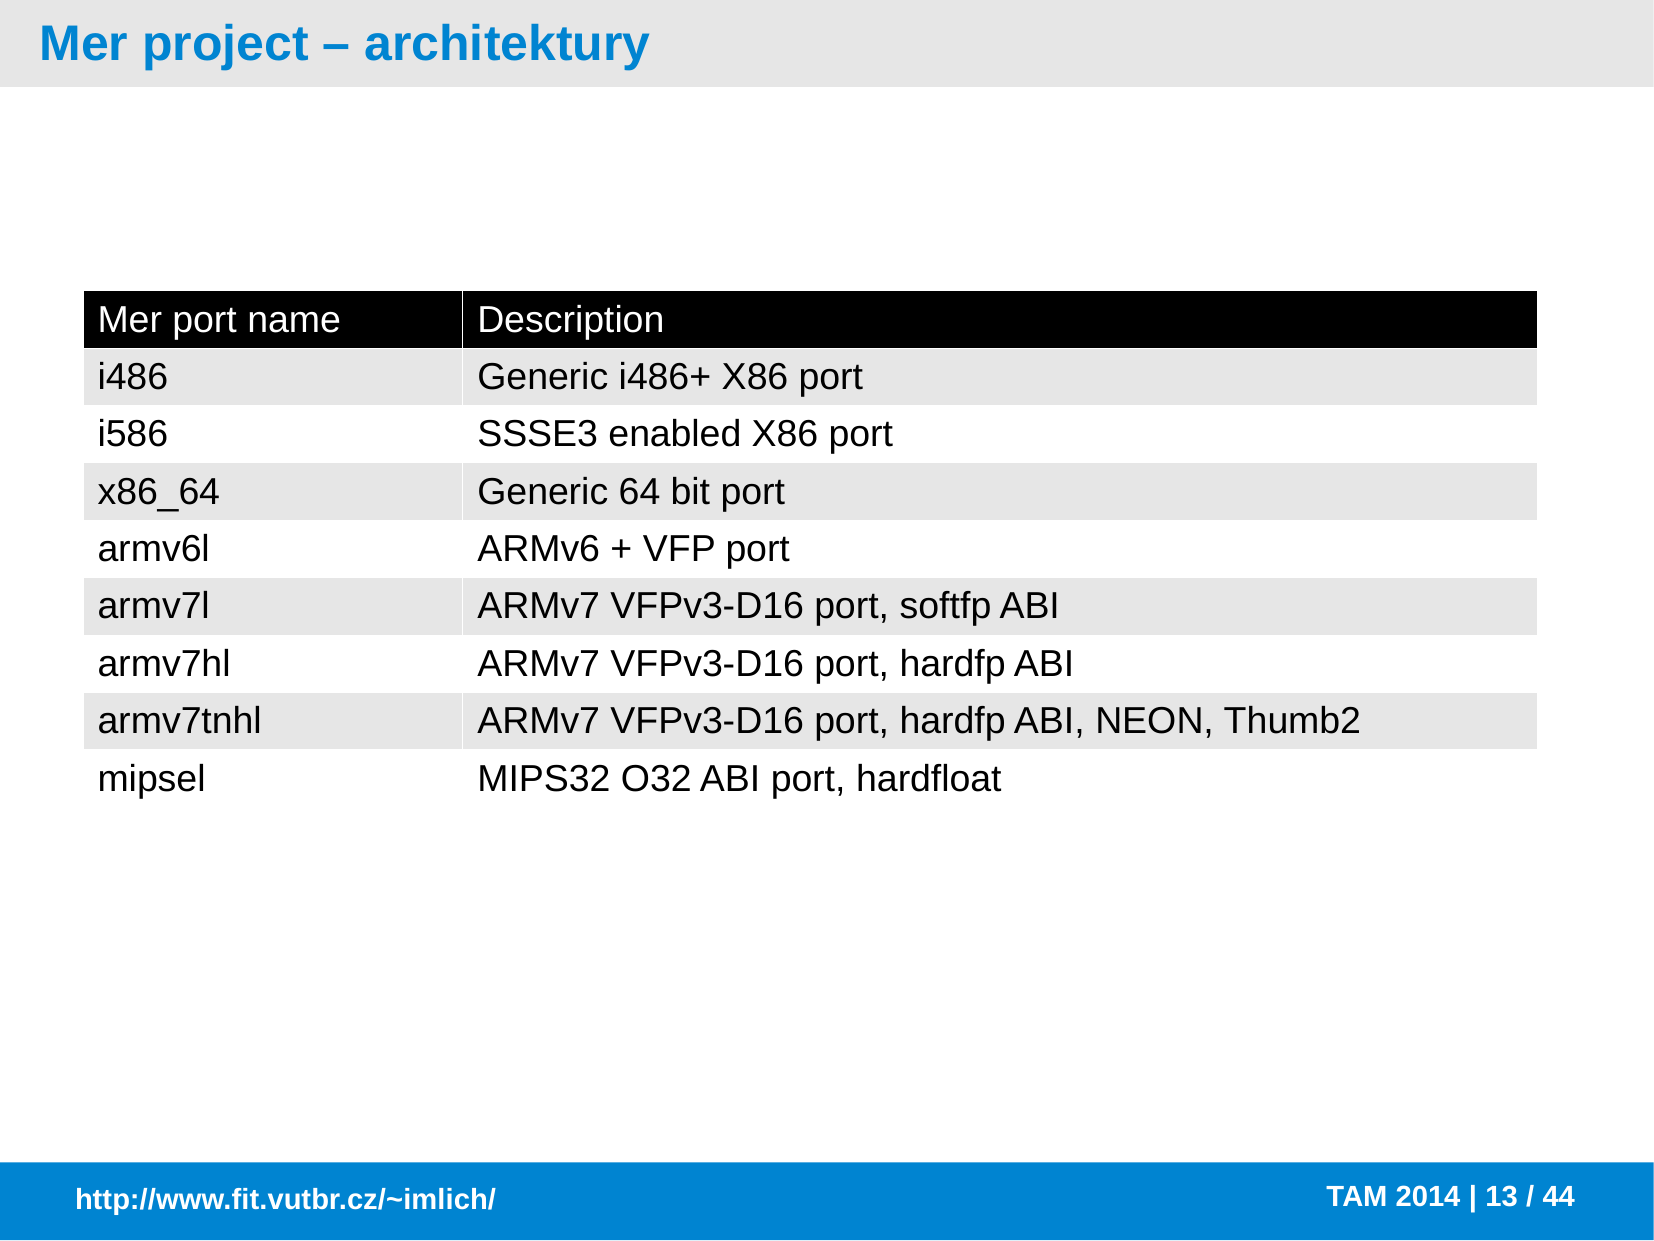

# Mer project – architektury
| Mer port name | Description |
| --- | --- |
| i486 | Generic i486+ X86 port |
| i586 | SSSE3 enabled X86 port |
| x86\_64 | Generic 64 bit port |
| armv6l | ARMv6 + VFP port |
| armv7l | ARMv7 VFPv3-D16 port, softfp ABI |
| armv7hl | ARMv7 VFPv3-D16 port, hardfp ABI |
| armv7tnhl | ARMv7 VFPv3-D16 port, hardfp ABI, NEON, Thumb2 |
| mipsel | MIPS32 O32 ABI port, hardfloat |